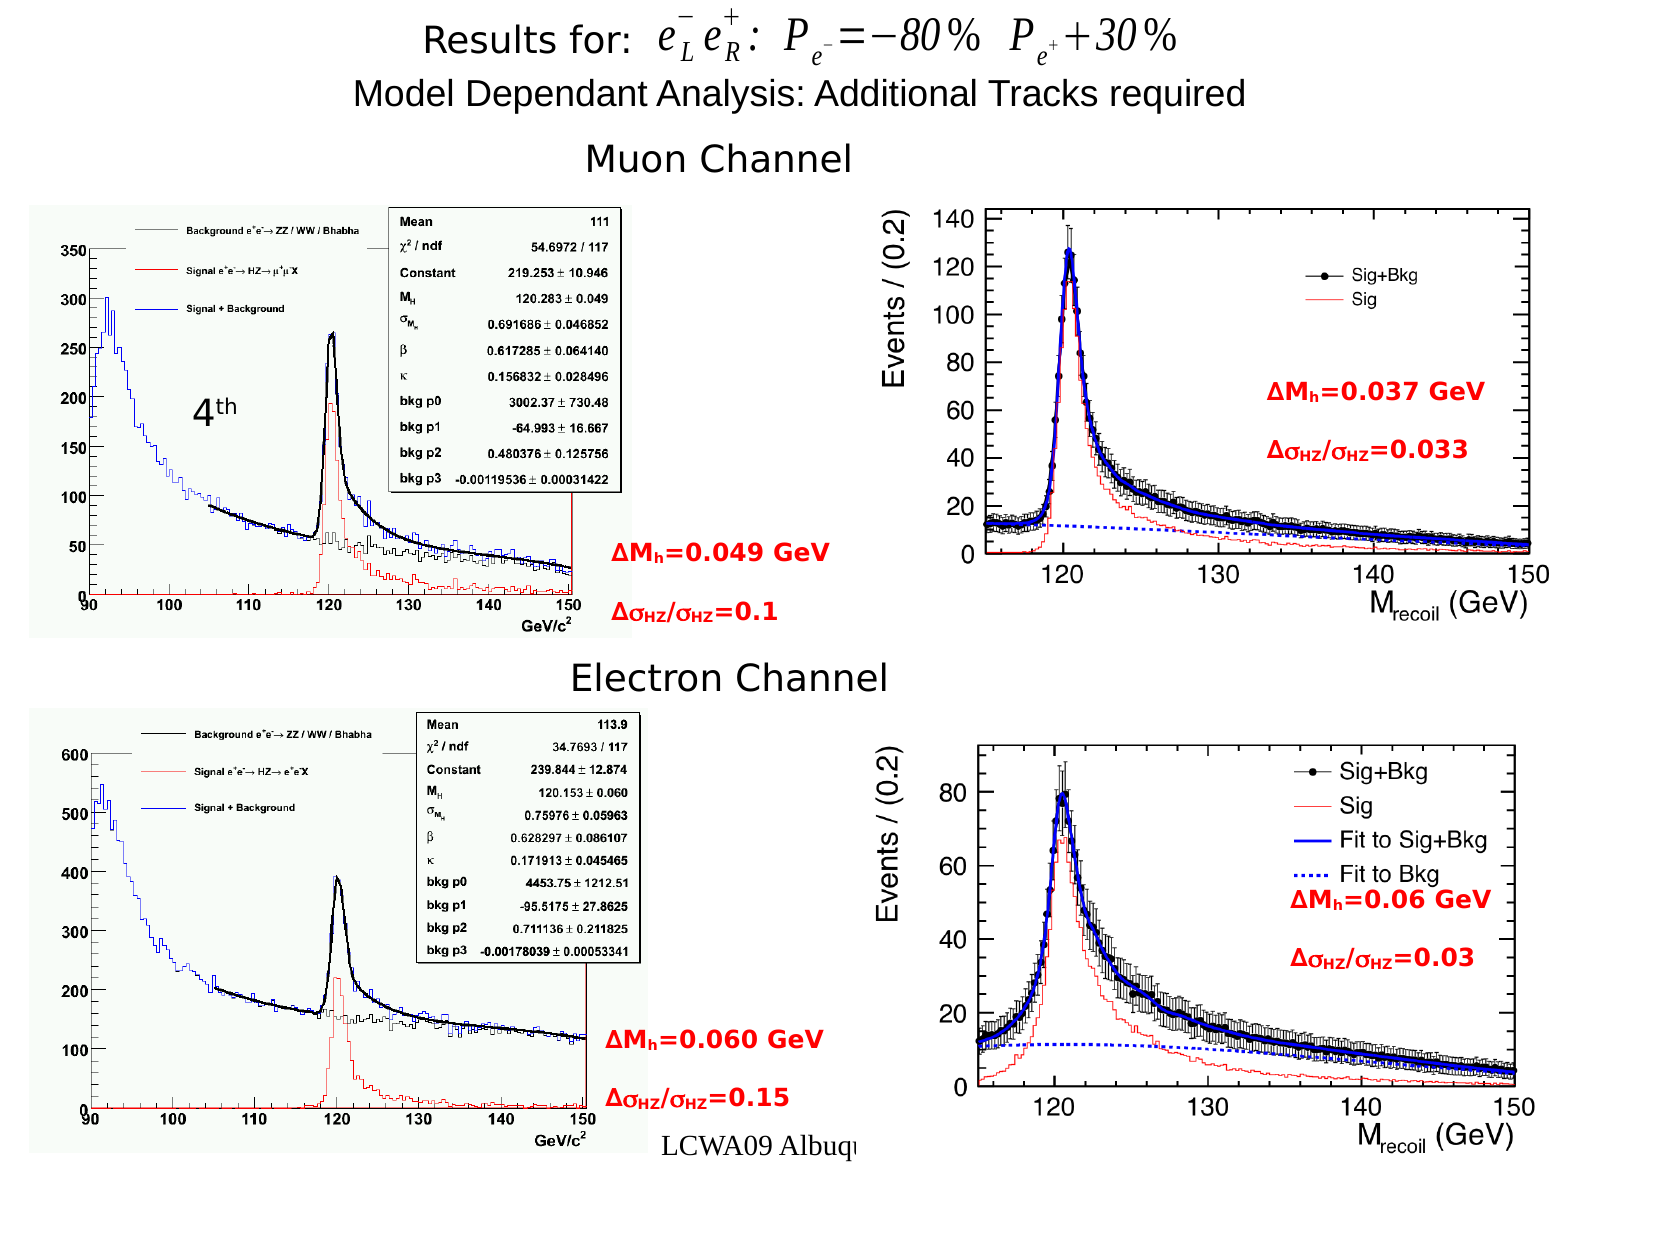

Results for:
Model Dependant Analysis: Additional Tracks required
Muon Channel
∆Mh=0.037 GeV
∆σHZ/σHZ=0.033
4th
∆Mh=0.049 GeV
∆σHZ/σHZ=0.1
Electron Channel
∆Mh=0.06 GeV
∆σHZ/σHZ=0.03
∆Mh=0.060 GeV
∆σHZ/σHZ=0.15
LCWA09 albuquerque NM
14